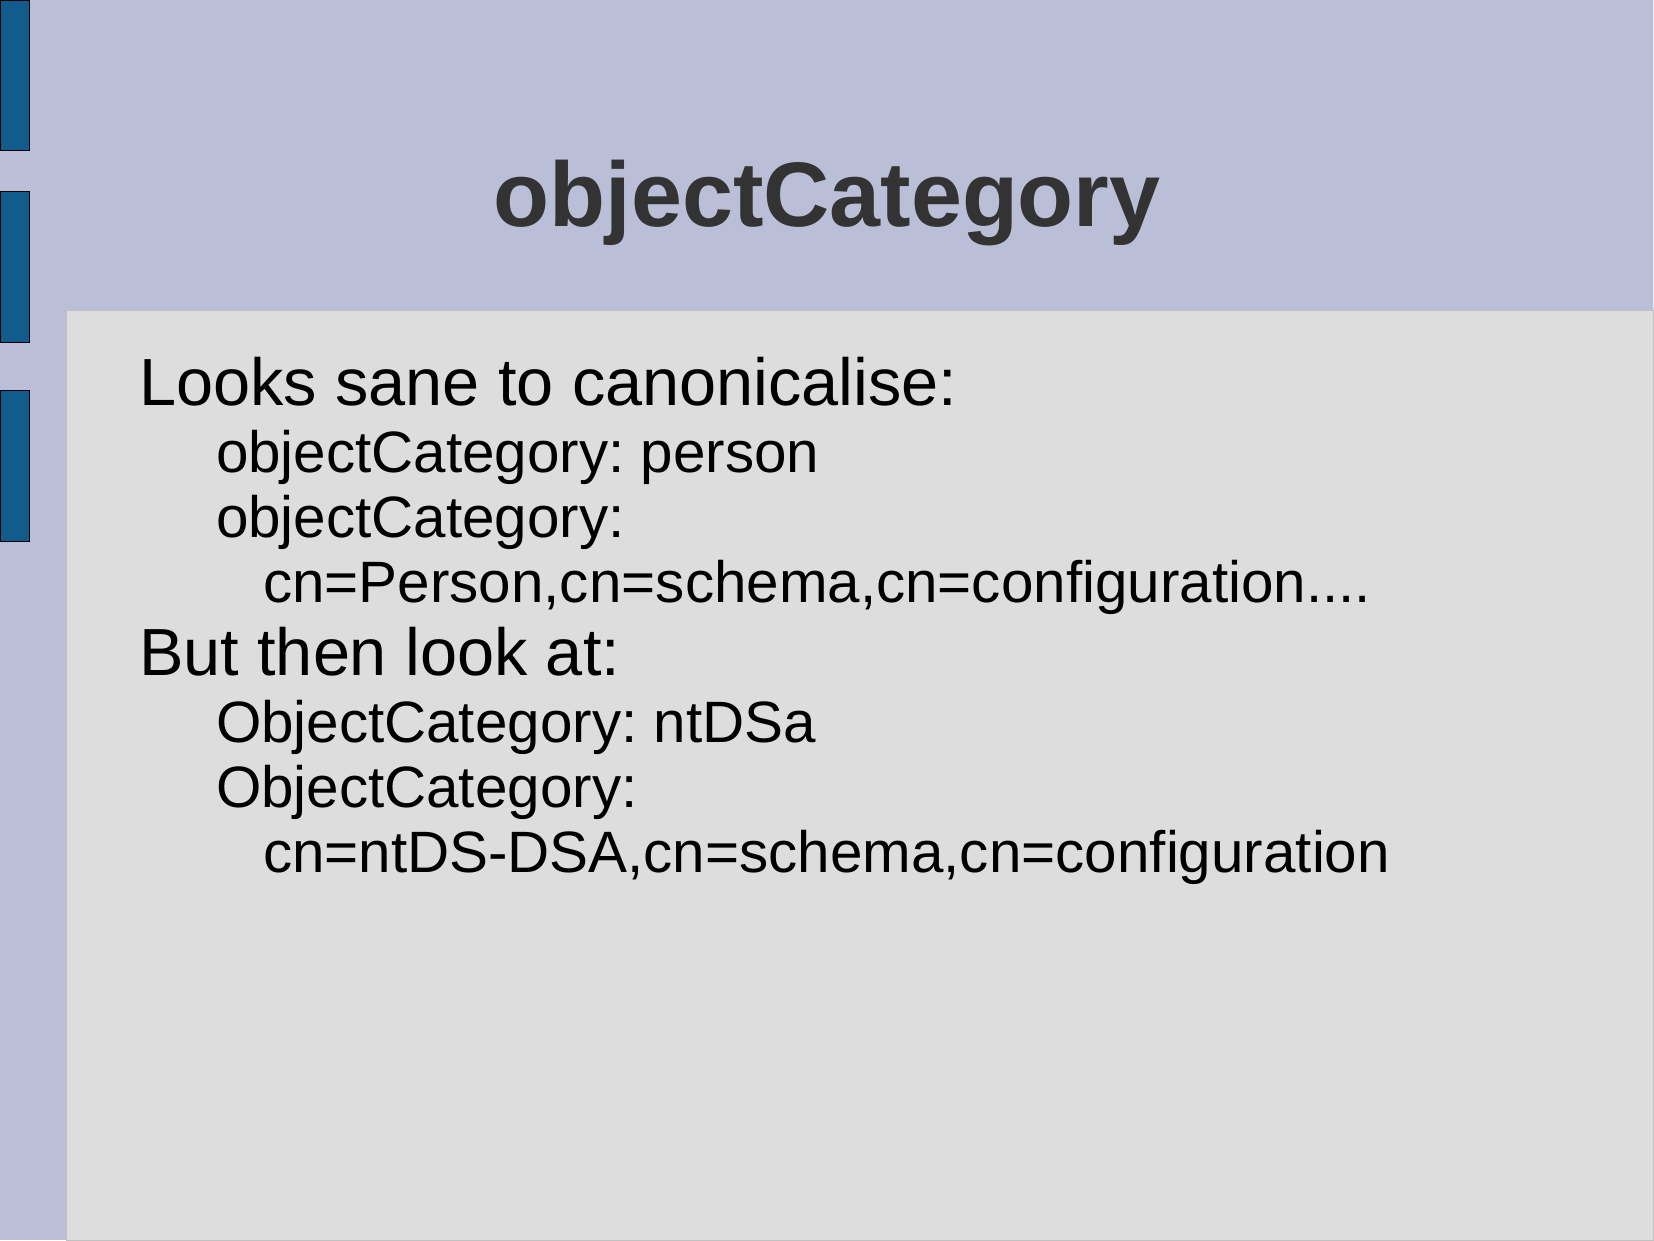

# objectCategory
Looks sane to canonicalise:
objectCategory: person
objectCategory: cn=Person,cn=schema,cn=configuration....
But then look at:
ObjectCategory: ntDSa
ObjectCategory: cn=ntDS‑DSA,cn=schema,cn=configuration